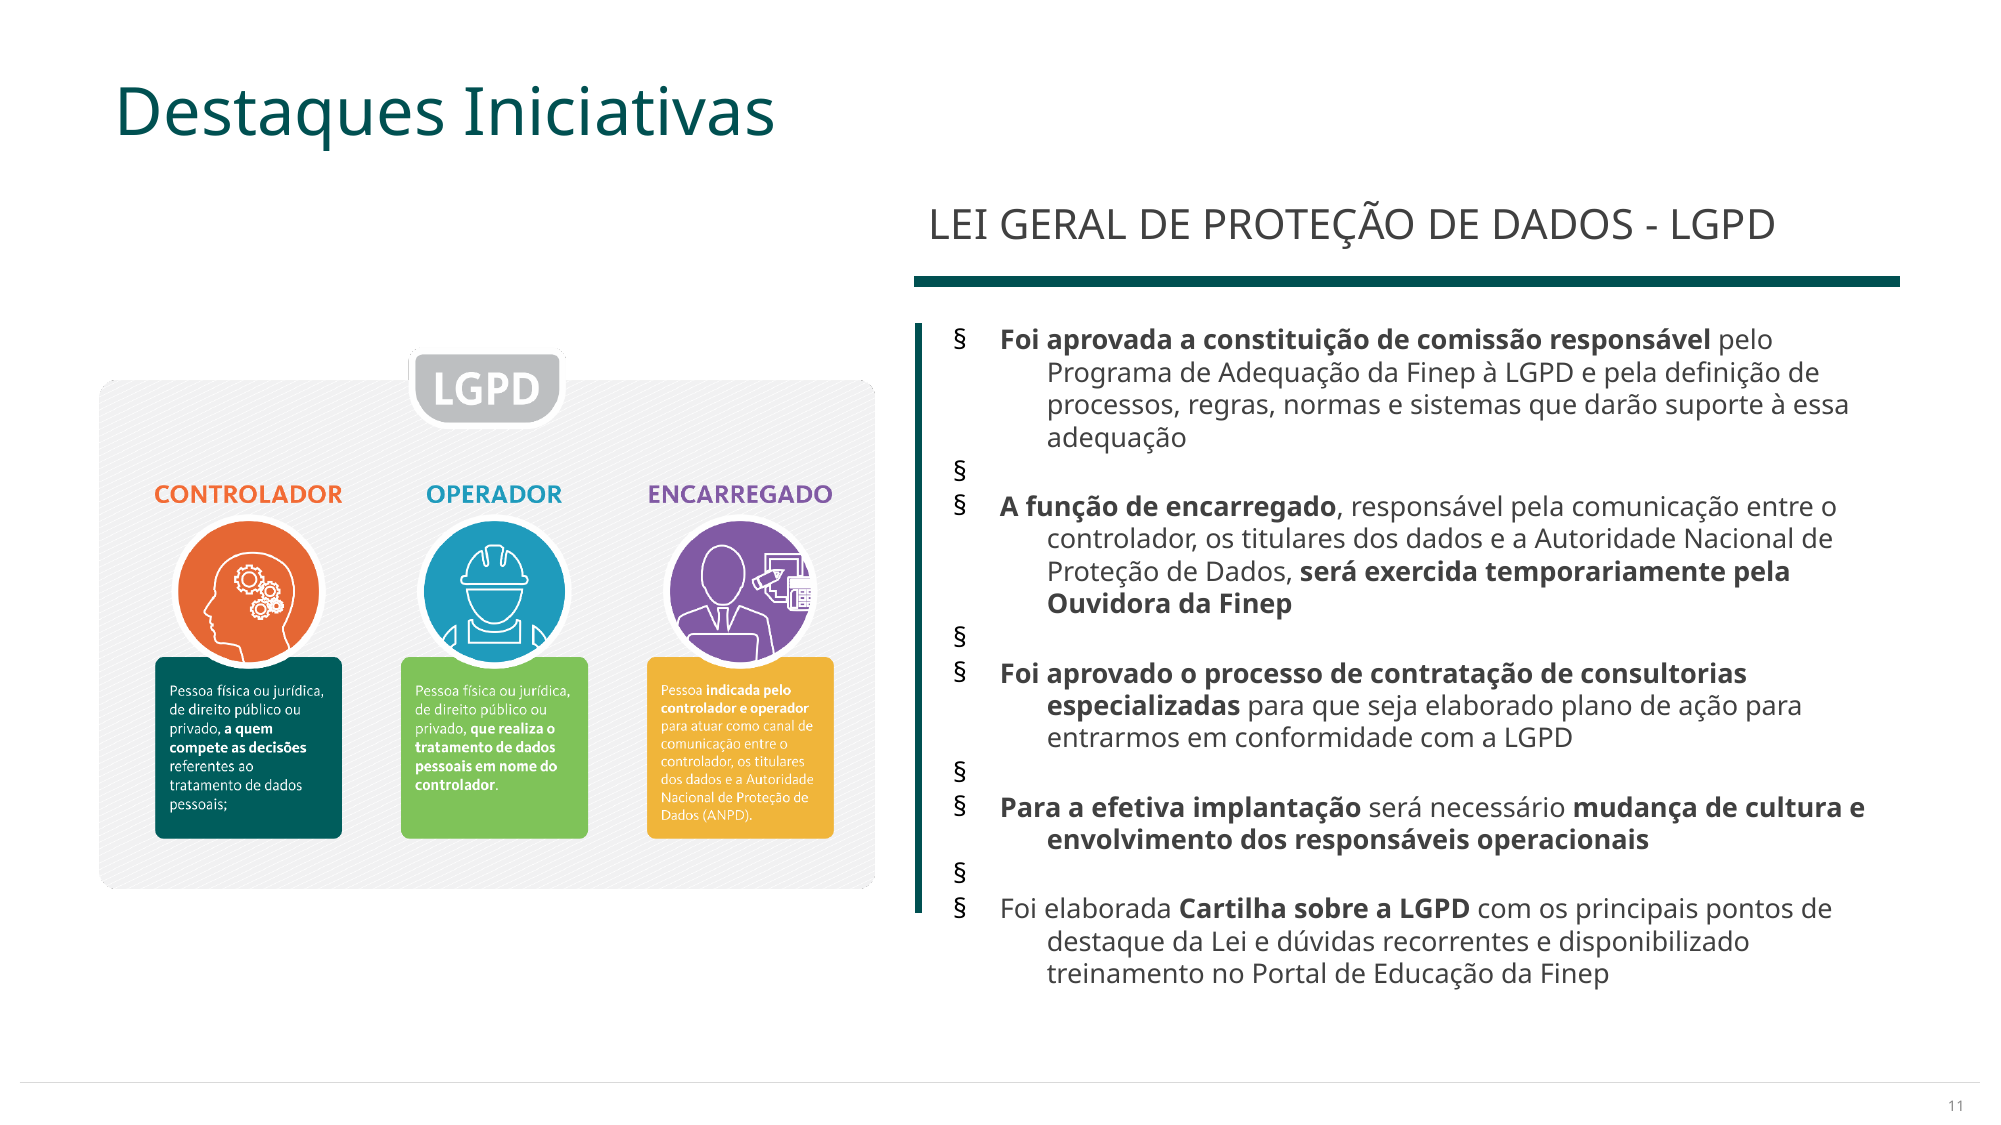

# Destaques Iniciativas
LEI GERAL DE PROTEÇÃO DE DADOS - LGPD
Foi aprovada a constituição de comissão responsável pelo Programa de Adequação da Finep à LGPD e pela definição de processos, regras, normas e sistemas que darão suporte à essa adequação
A função de encarregado, responsável pela comunicação entre o controlador, os titulares dos dados e a Autoridade Nacional de Proteção de Dados, será exercida temporariamente pela Ouvidora da Finep
Foi aprovado o processo de contratação de consultorias especializadas para que seja elaborado plano de ação para entrarmos em conformidade com a LGPD
Para a efetiva implantação será necessário mudança de cultura e envolvimento dos responsáveis operacionais
Foi elaborada Cartilha sobre a LGPD com os principais pontos de destaque da Lei e dúvidas recorrentes e disponibilizado treinamento no Portal de Educação da Finep